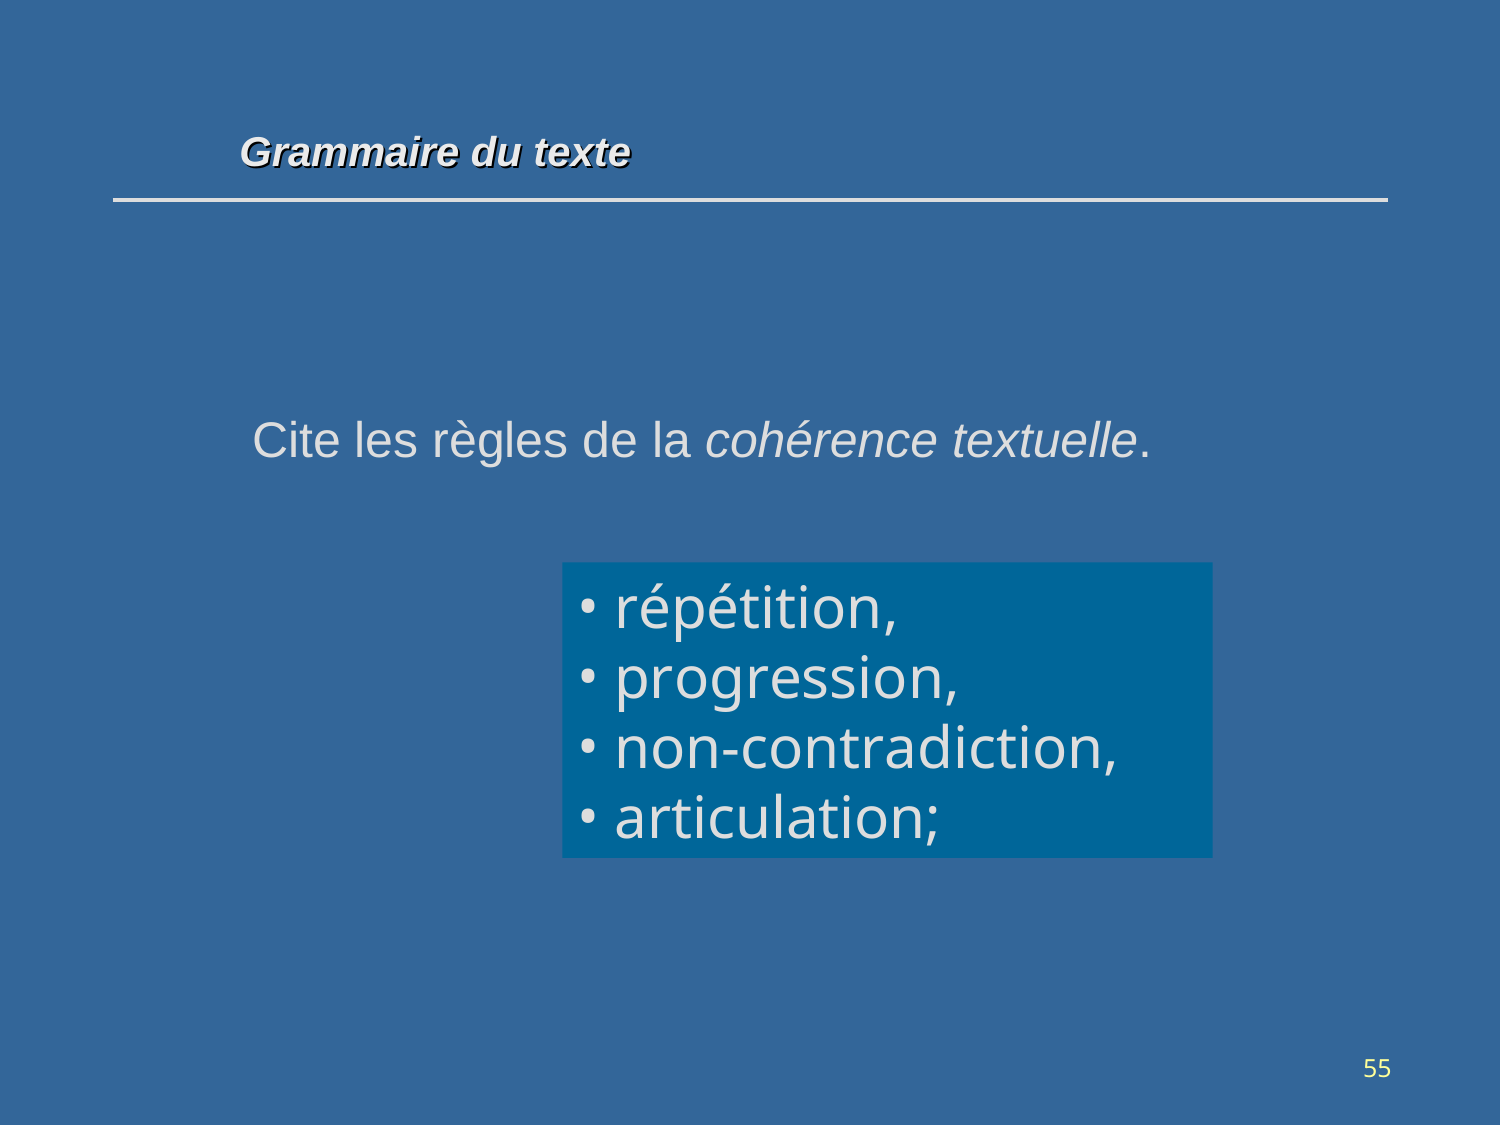

Grammaire du texte
Cite les règles de la cohérence textuelle.
 répétition,
 progression,
 non-contradiction,
 articulation;
55